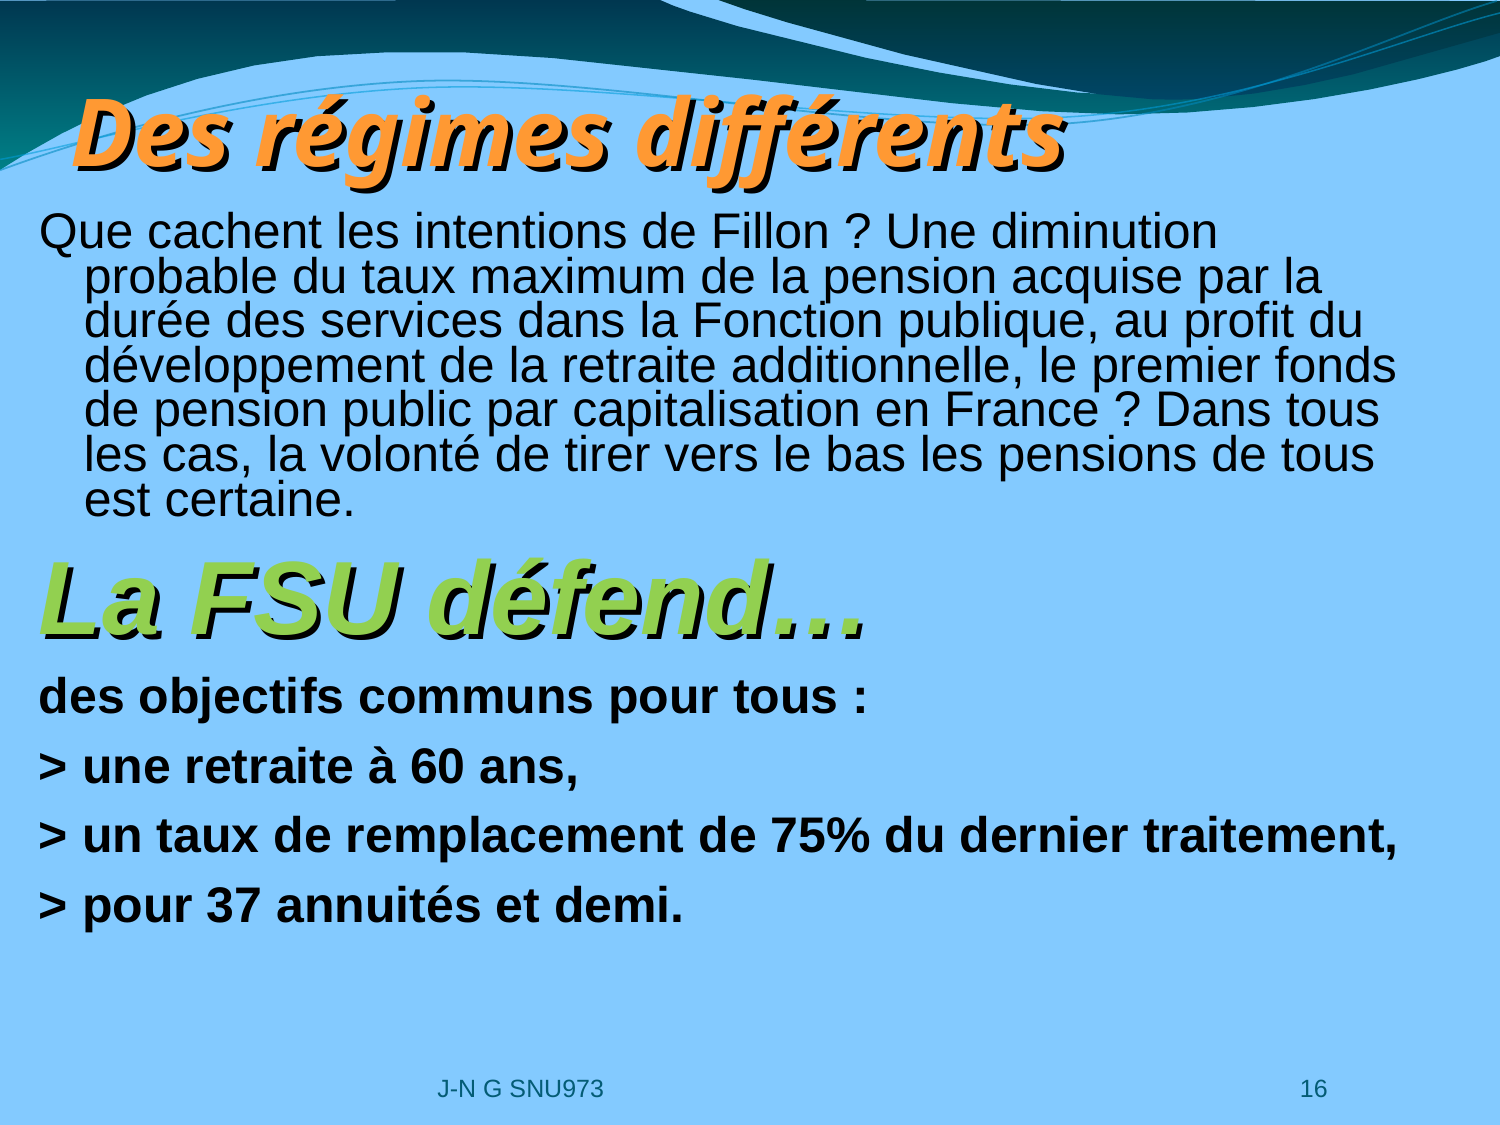

# Des régimes différents
Que cachent les intentions de Fillon ? Une diminution probable du taux maximum de la pension acquise par la durée des services dans la Fonction publique, au profit du développement de la retraite additionnelle, le premier fonds de pension public par capitalisation en France ? Dans tous les cas, la volonté de tirer vers le bas les pensions de tous est certaine.
La FSU défend…
des objectifs communs pour tous :
> une retraite à 60 ans,
> un taux de remplacement de 75% du dernier traitement,
> pour 37 annuités et demi.
J-N G SNU973